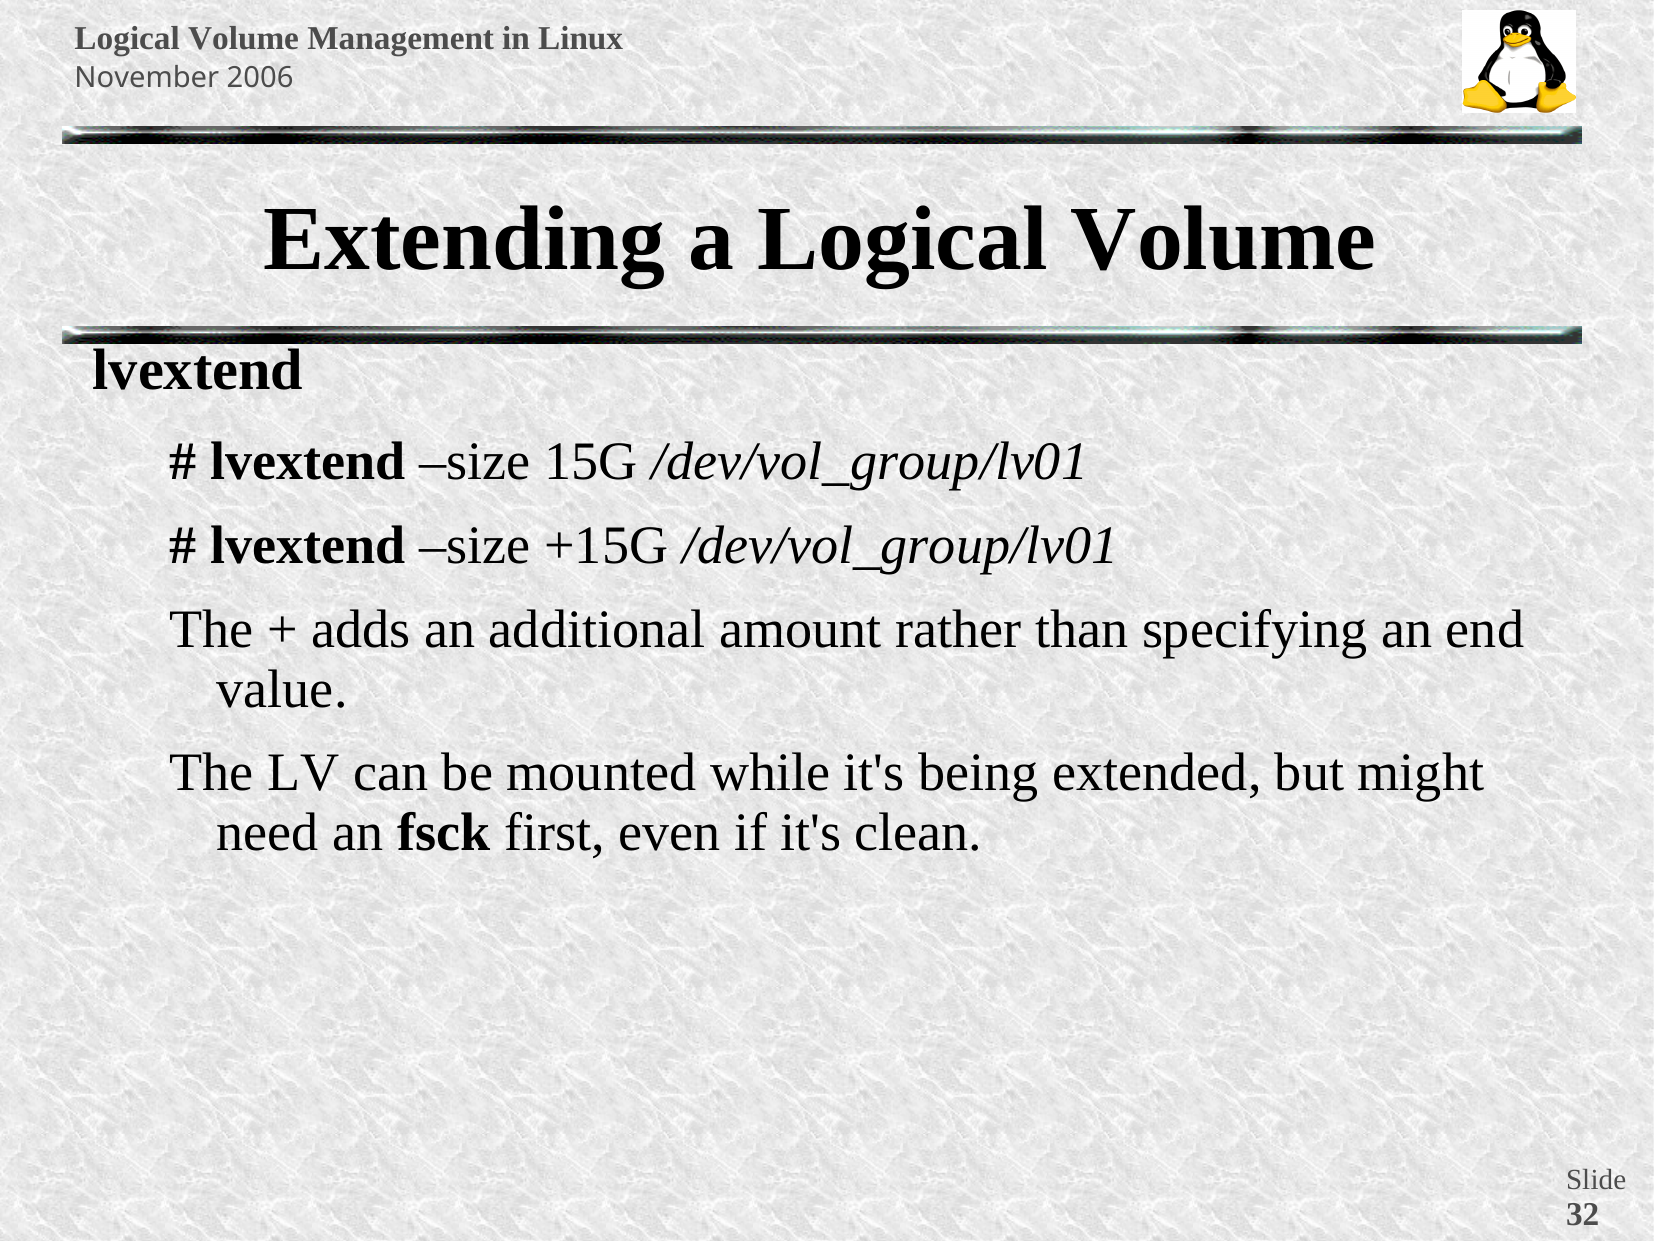

# Extending a Logical Volume
lvextend
# lvextend –size 15G /dev/vol_group/lv01
# lvextend –size +15G /dev/vol_group/lv01
The + adds an additional amount rather than specifying an end value.
The LV can be mounted while it's being extended, but might need an fsck first, even if it's clean.